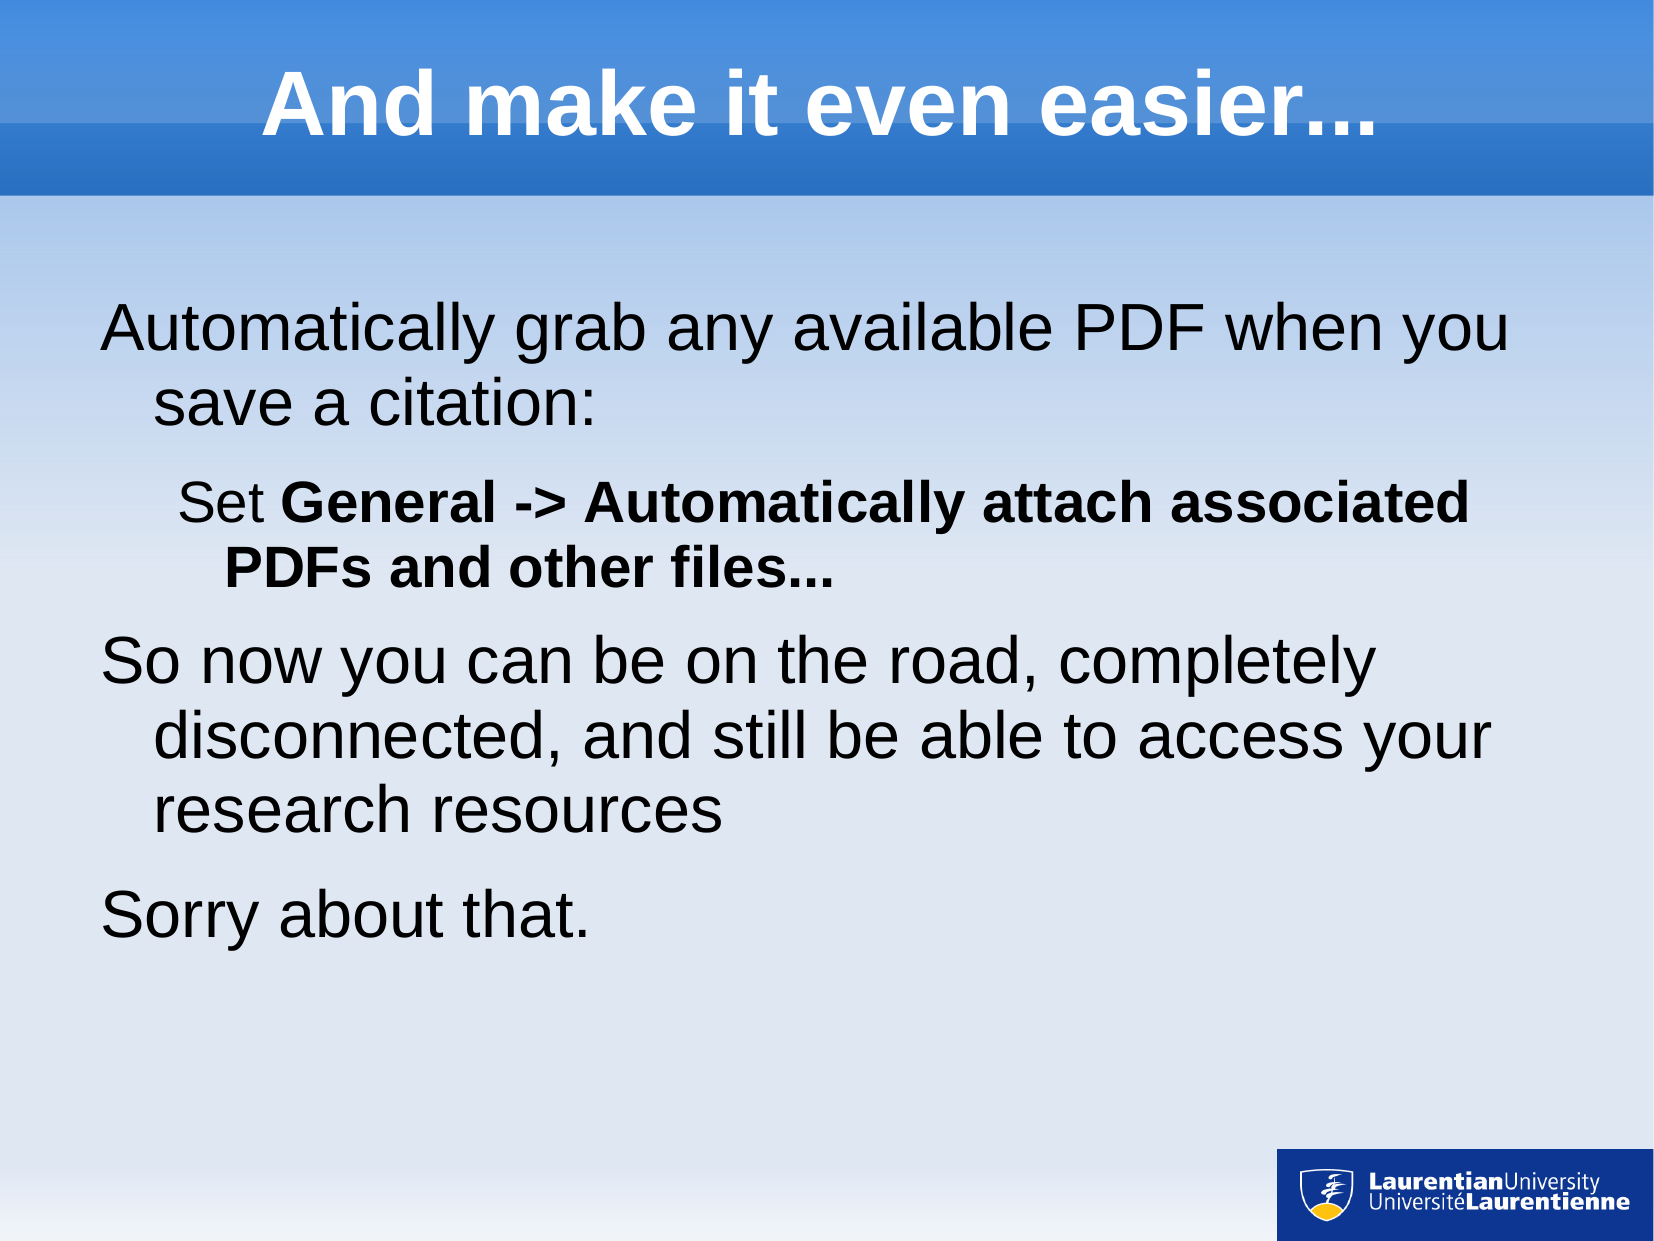

# And make it even easier...
Automatically grab any available PDF when you save a citation:
Set General -> Automatically attach associated PDFs and other files...
So now you can be on the road, completely disconnected, and still be able to access your research resources
Sorry about that.